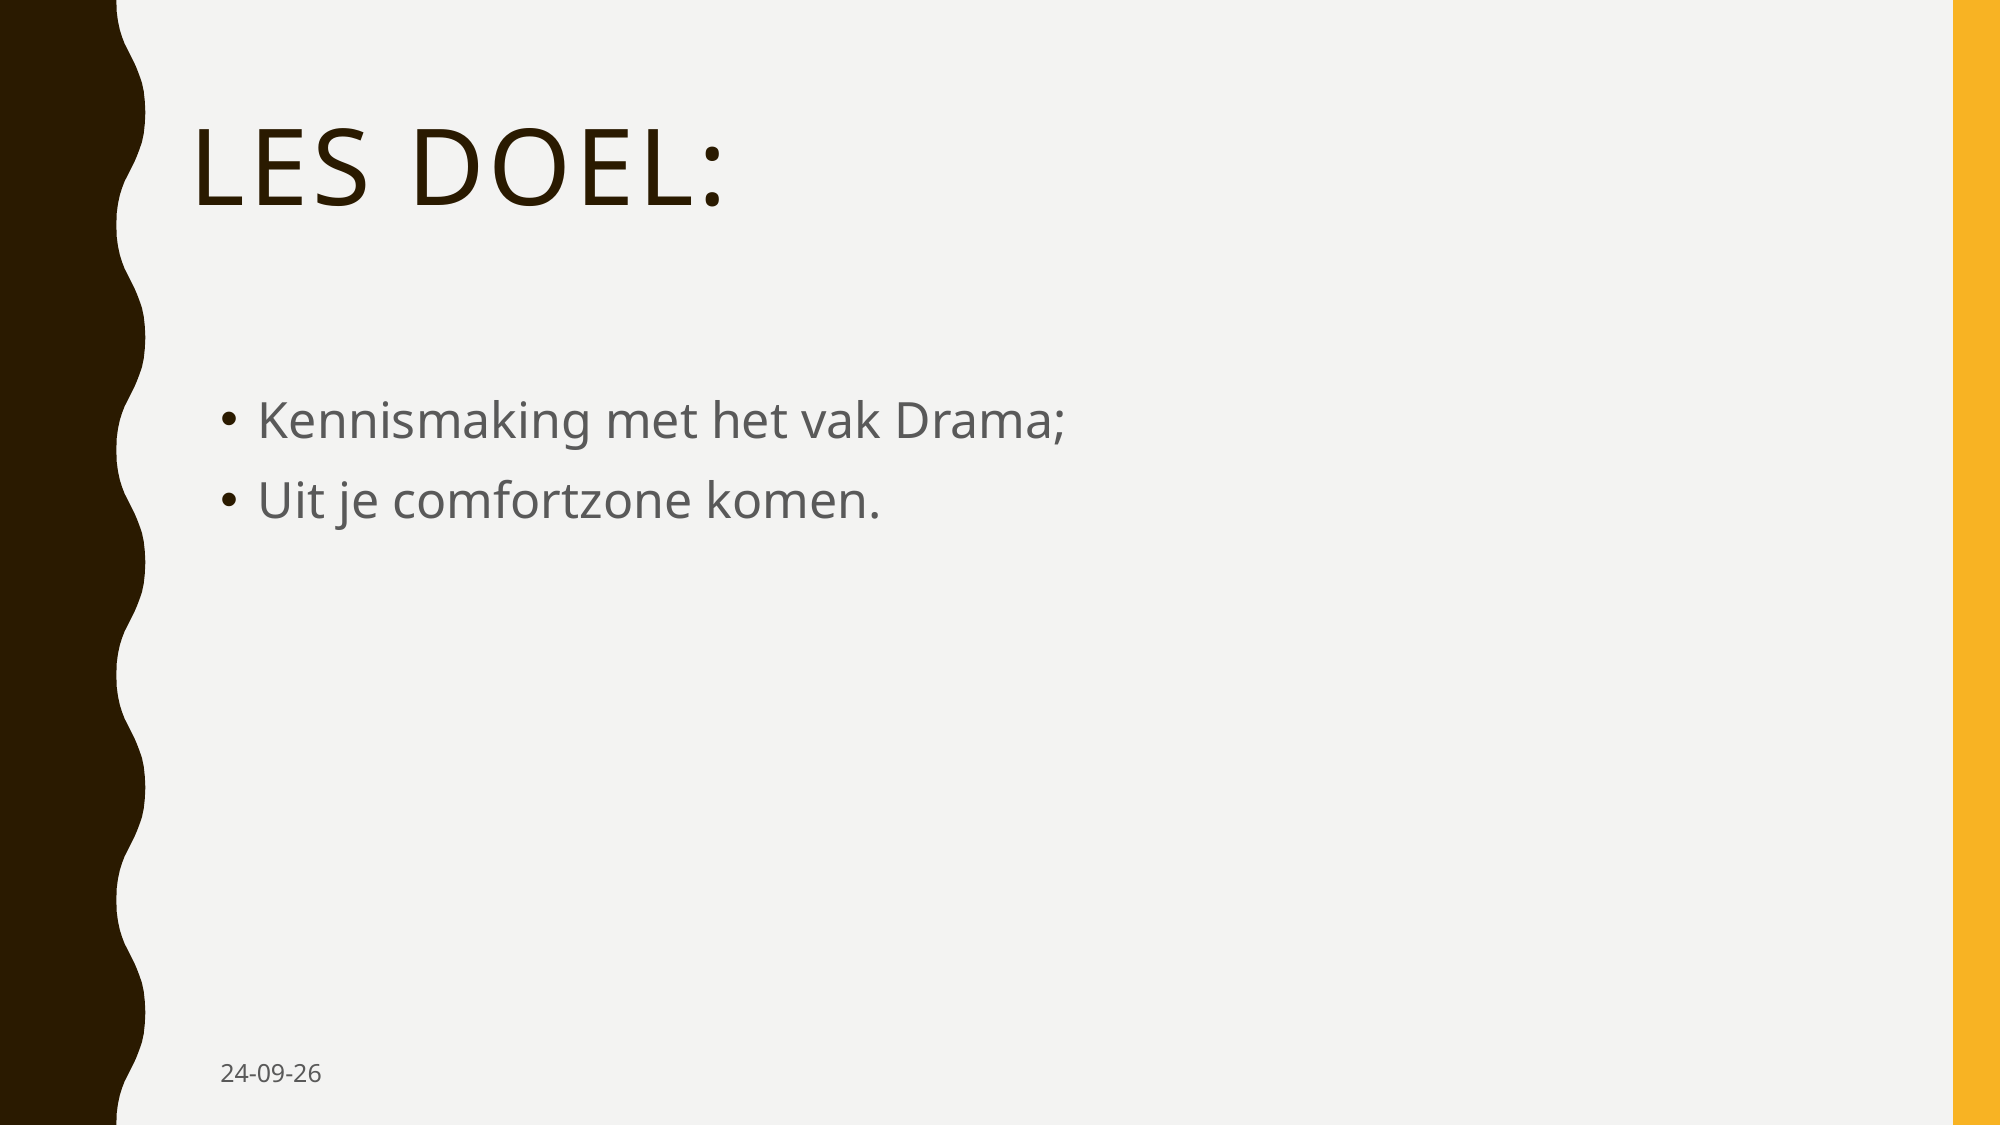

# Les doel:
Kennismaking met het vak Drama;
Uit je comfortzone komen.